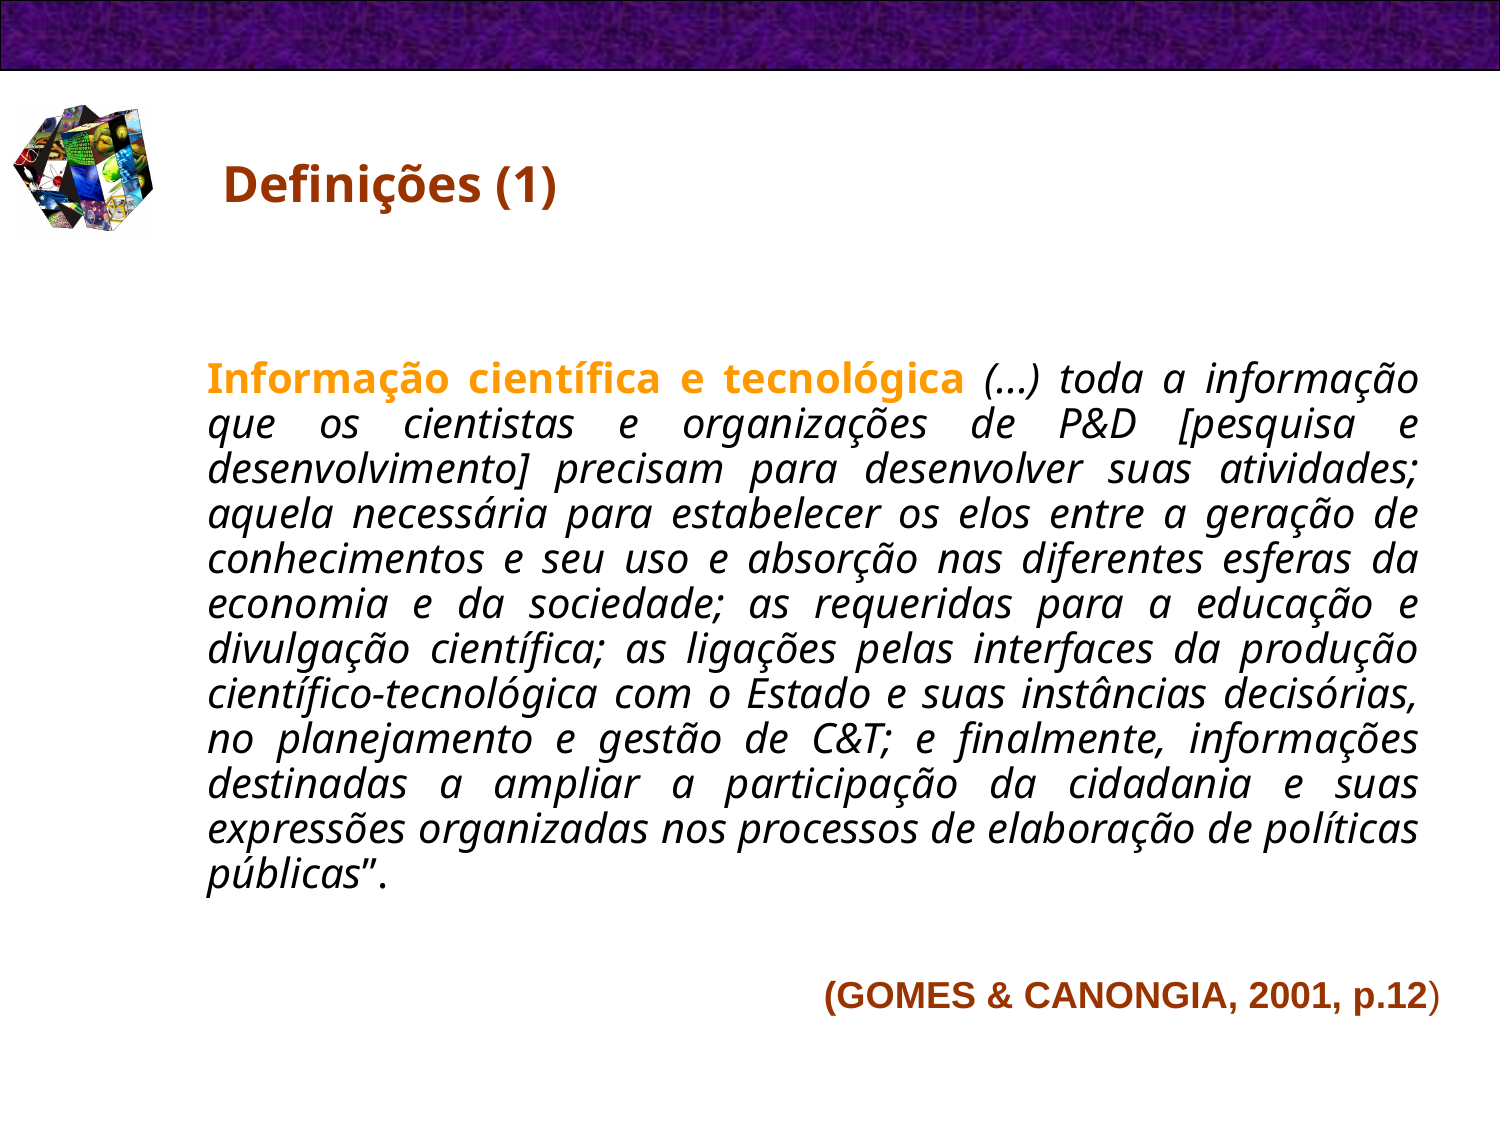

Definições (1)
# Informação científica e tecnológica (...) toda a informação que os cientistas e organizações de P&D [pesquisa e desenvolvimento] precisam para desenvolver suas atividades; aquela necessária para estabelecer os elos entre a geração de conhecimentos e seu uso e absorção nas diferentes esferas da economia e da sociedade; as requeridas para a educação e divulgação científica; as ligações pelas interfaces da produção científico-tecnológica com o Estado e suas instâncias decisórias, no planejamento e gestão de C&T; e finalmente, informações destinadas a ampliar a participação da cidadania e suas expressões organizadas nos processos de elaboração de políticas públicas”.
(GOMES & CANONGIA, 2001, p.12)